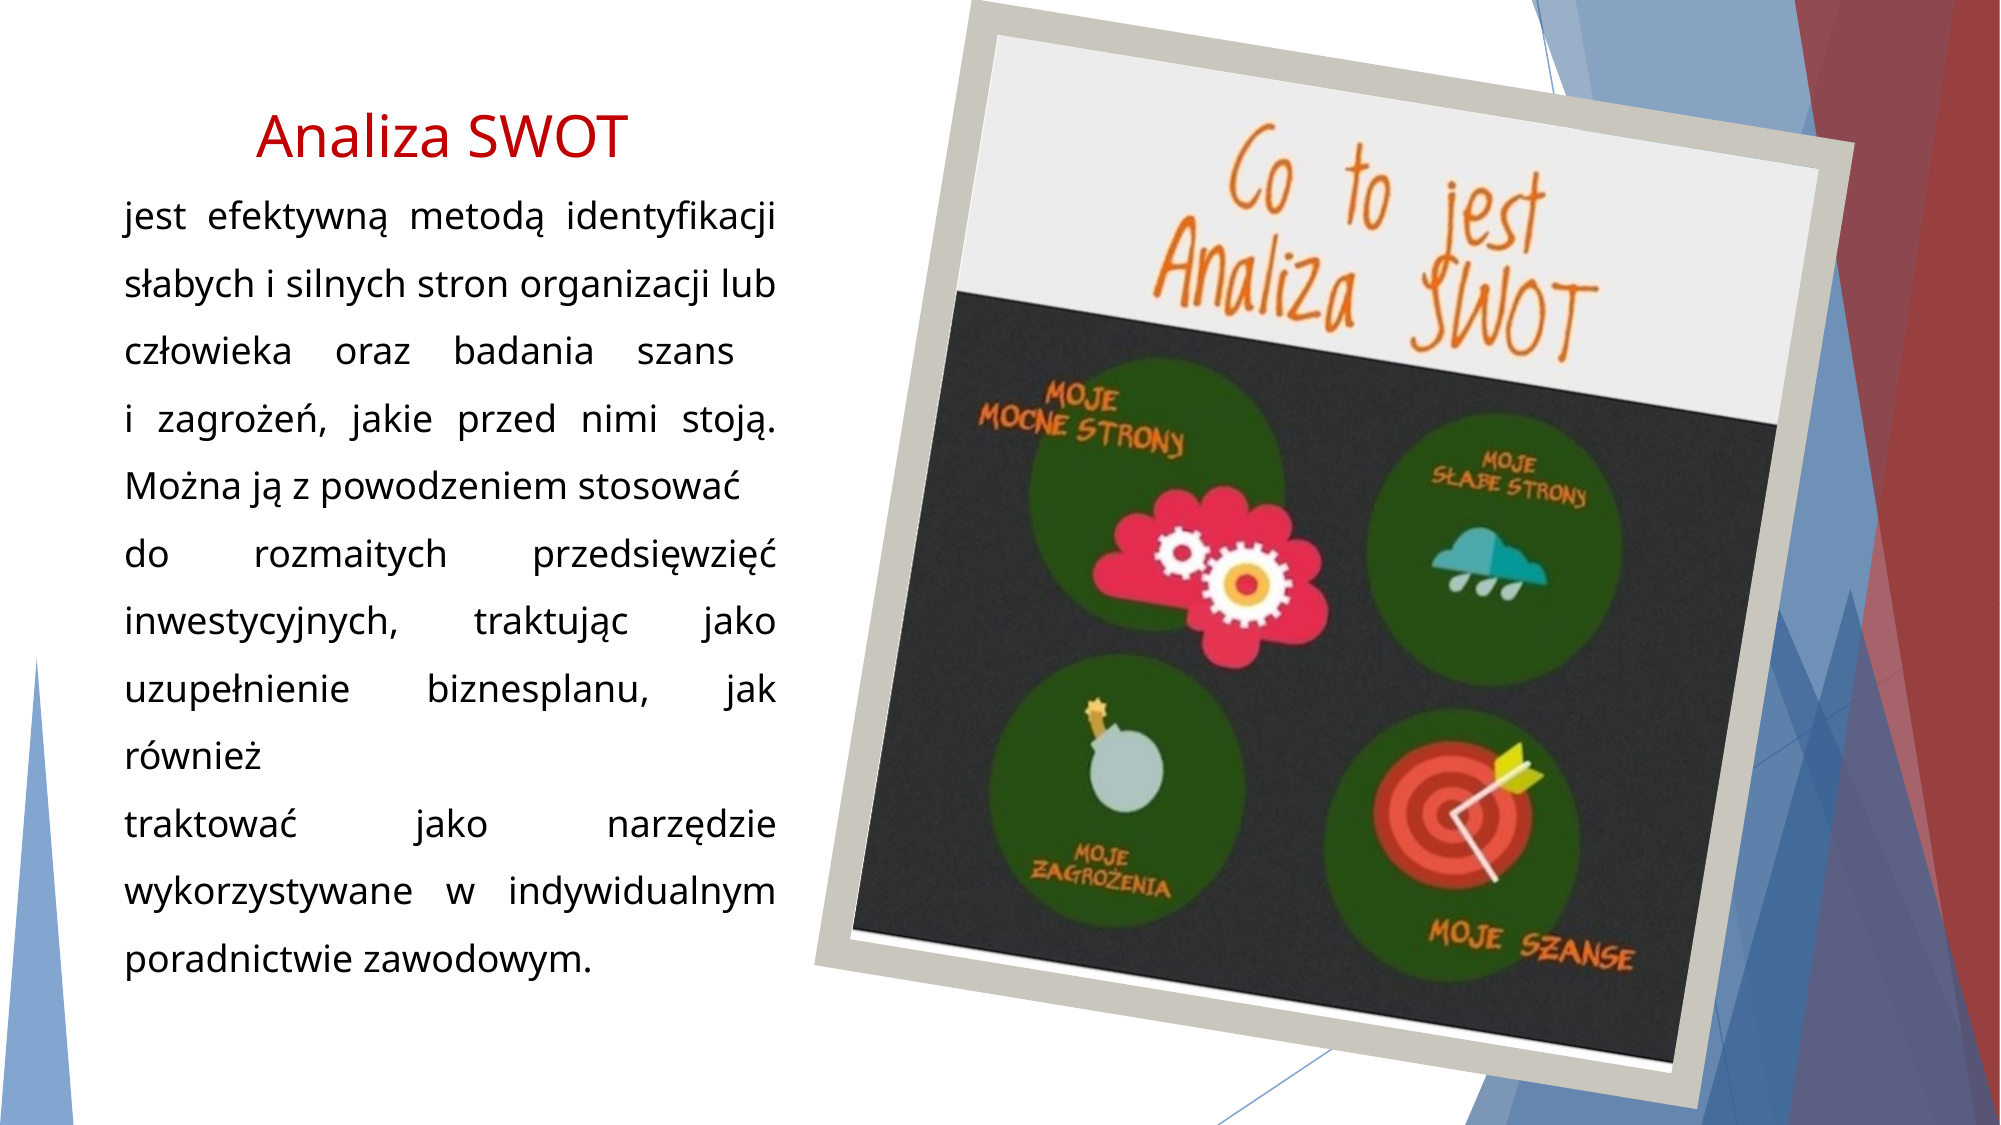

Analiza SWOT
jest efektywną metodą identyfikacji słabych i silnych stron organizacji lub
człowieka oraz badania szans
i zagrożeń, jakie przed nimi stoją. Można ją z powodzeniem stosować
do rozmaitych przedsięwzięć inwestycyjnych, traktując jako uzupełnienie biznesplanu, jak również
traktować jako narzędzie wykorzystywane w indywidualnym poradnictwie zawodowym.